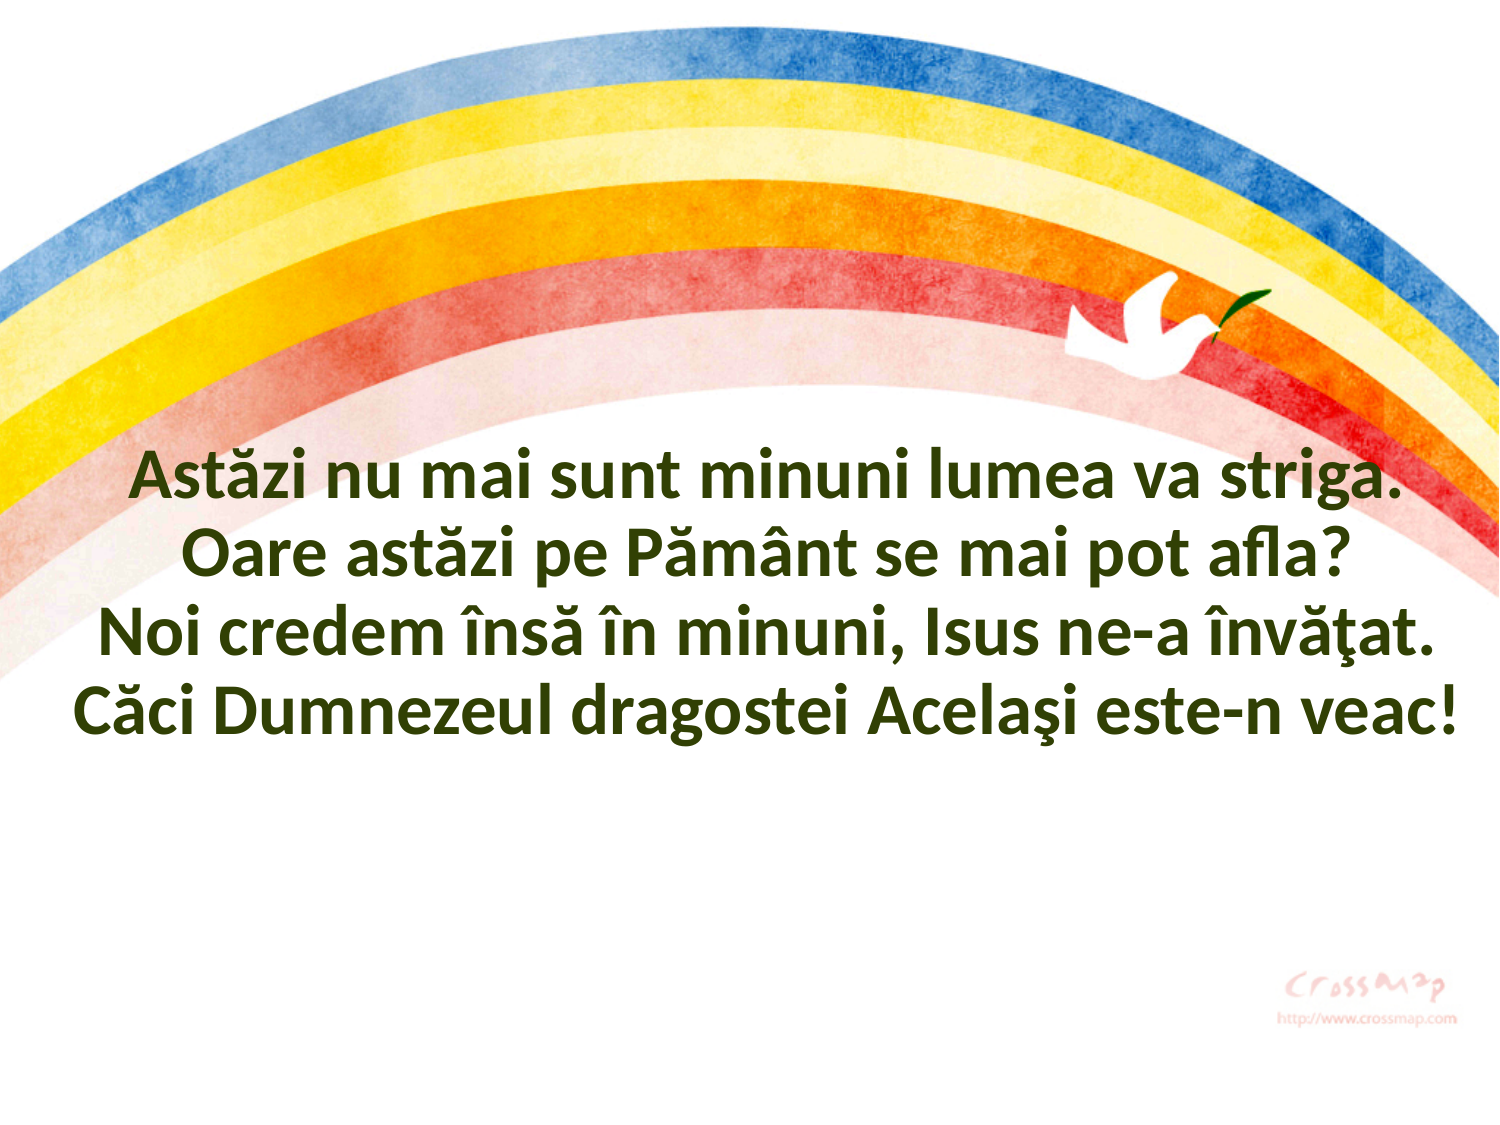

Astăzi nu mai sunt minuni lumea va striga.
Oare astăzi pe Pământ se mai pot afla?
Noi credem însă în minuni, Isus ne-a învăţat.
Căci Dumnezeul dragostei Acelaşi este-n veac!